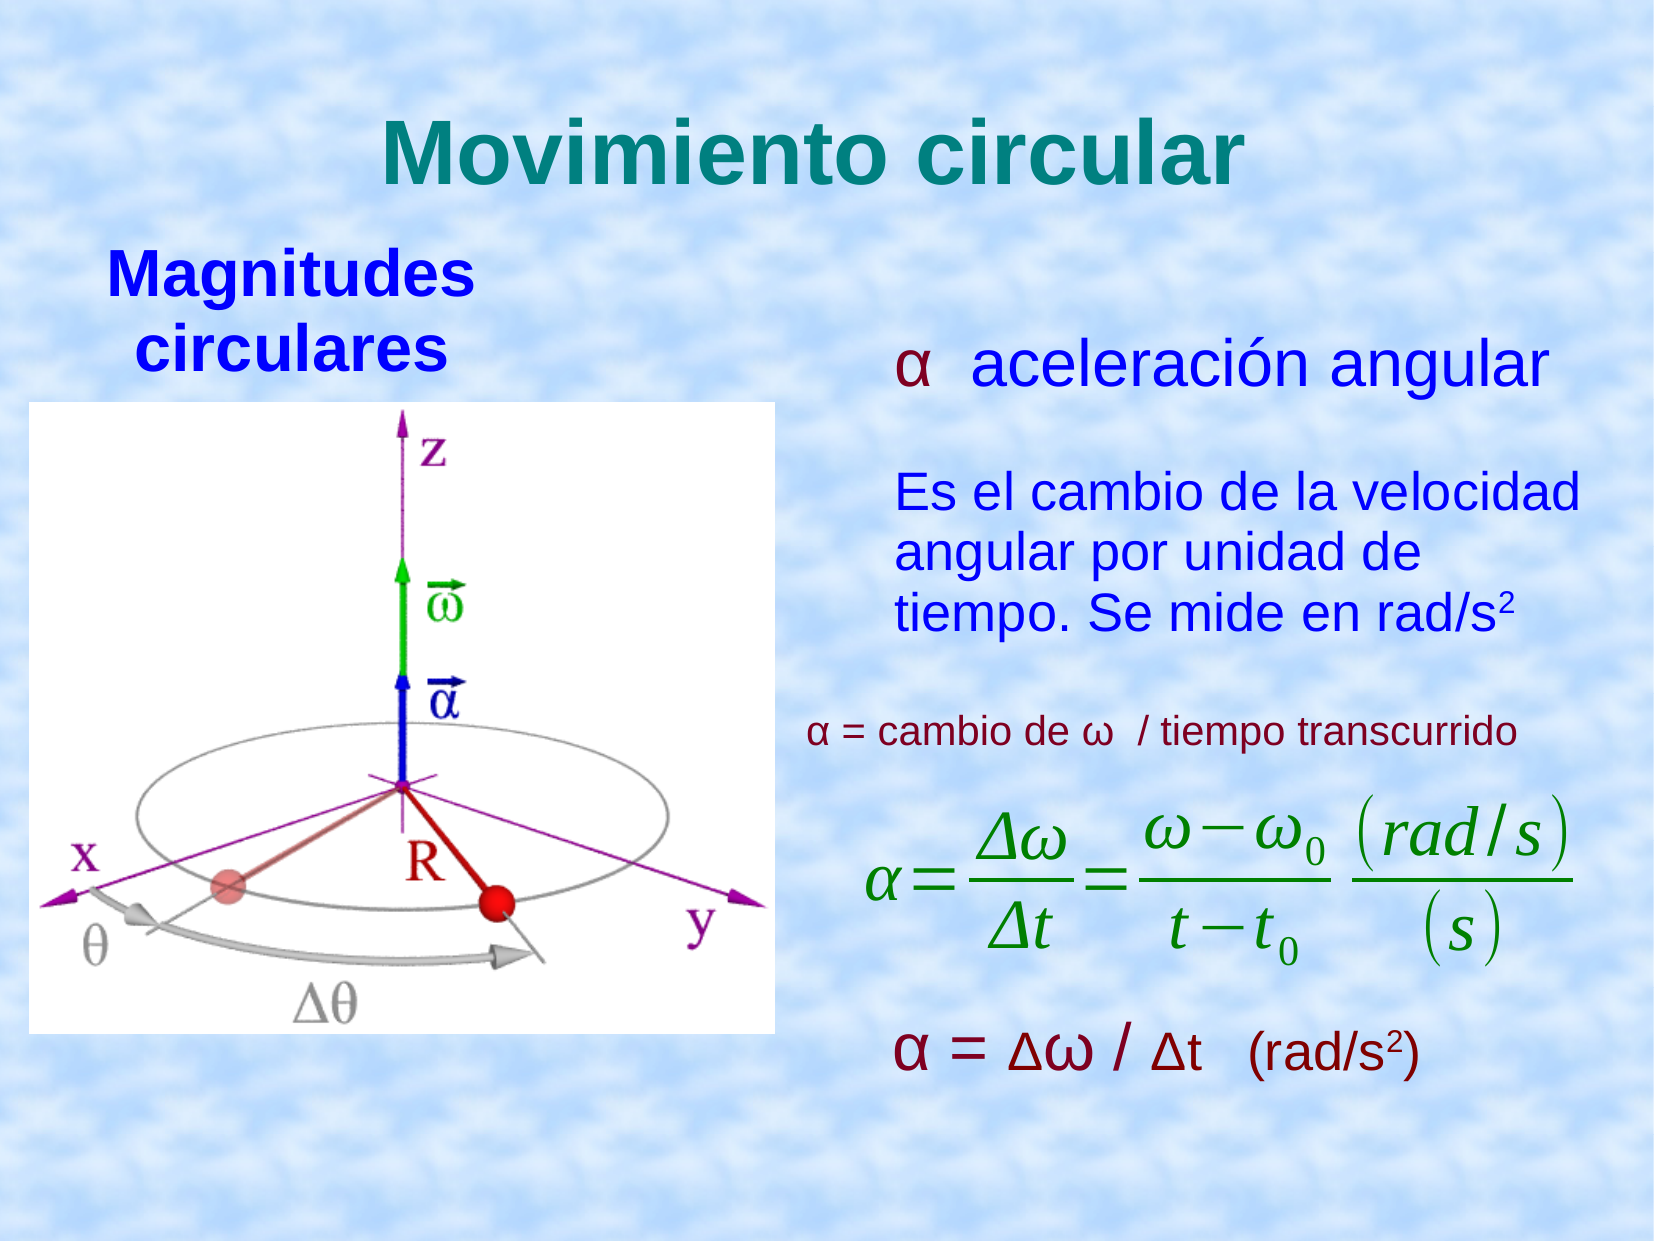

# Movimiento circular
Magnitudes circulares
α aceleración angular
Es el cambio de la velocidad angular por unidad de tiempo. Se mide en rad/s2
α = cambio de ω / tiempo transcurrido
α = Δω / Δt (rad/s2)
la relación entre ω y el periodo T es
ω = 2π/T
la relación entre ω y el periodo T es
ω = 2π/T
la relación entre ω y el periodo T es
ω = 2π/T